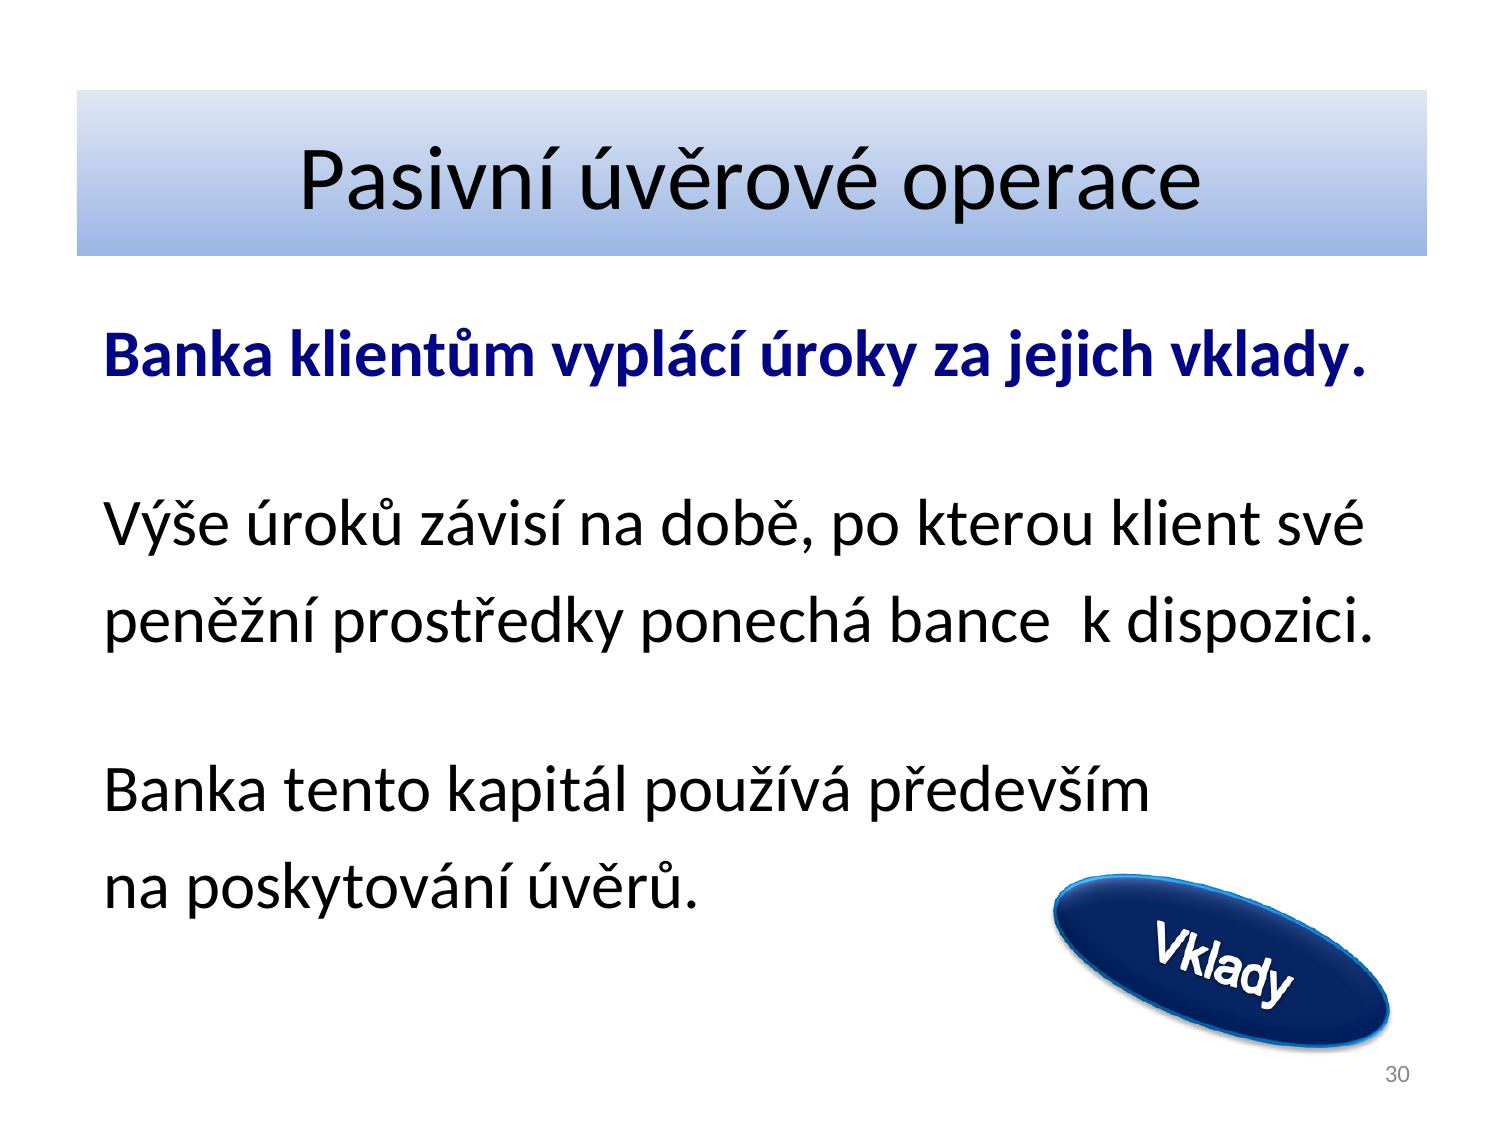

# Pasivní úvěrové operace
Banka klientům vyplácí úroky za jejich vklady.
Výše úroků závisí na době, po kterou klient své
peněžní prostředky ponechá bance k dispozici.
Banka tento kapitál používá především
na poskytování úvěrů.